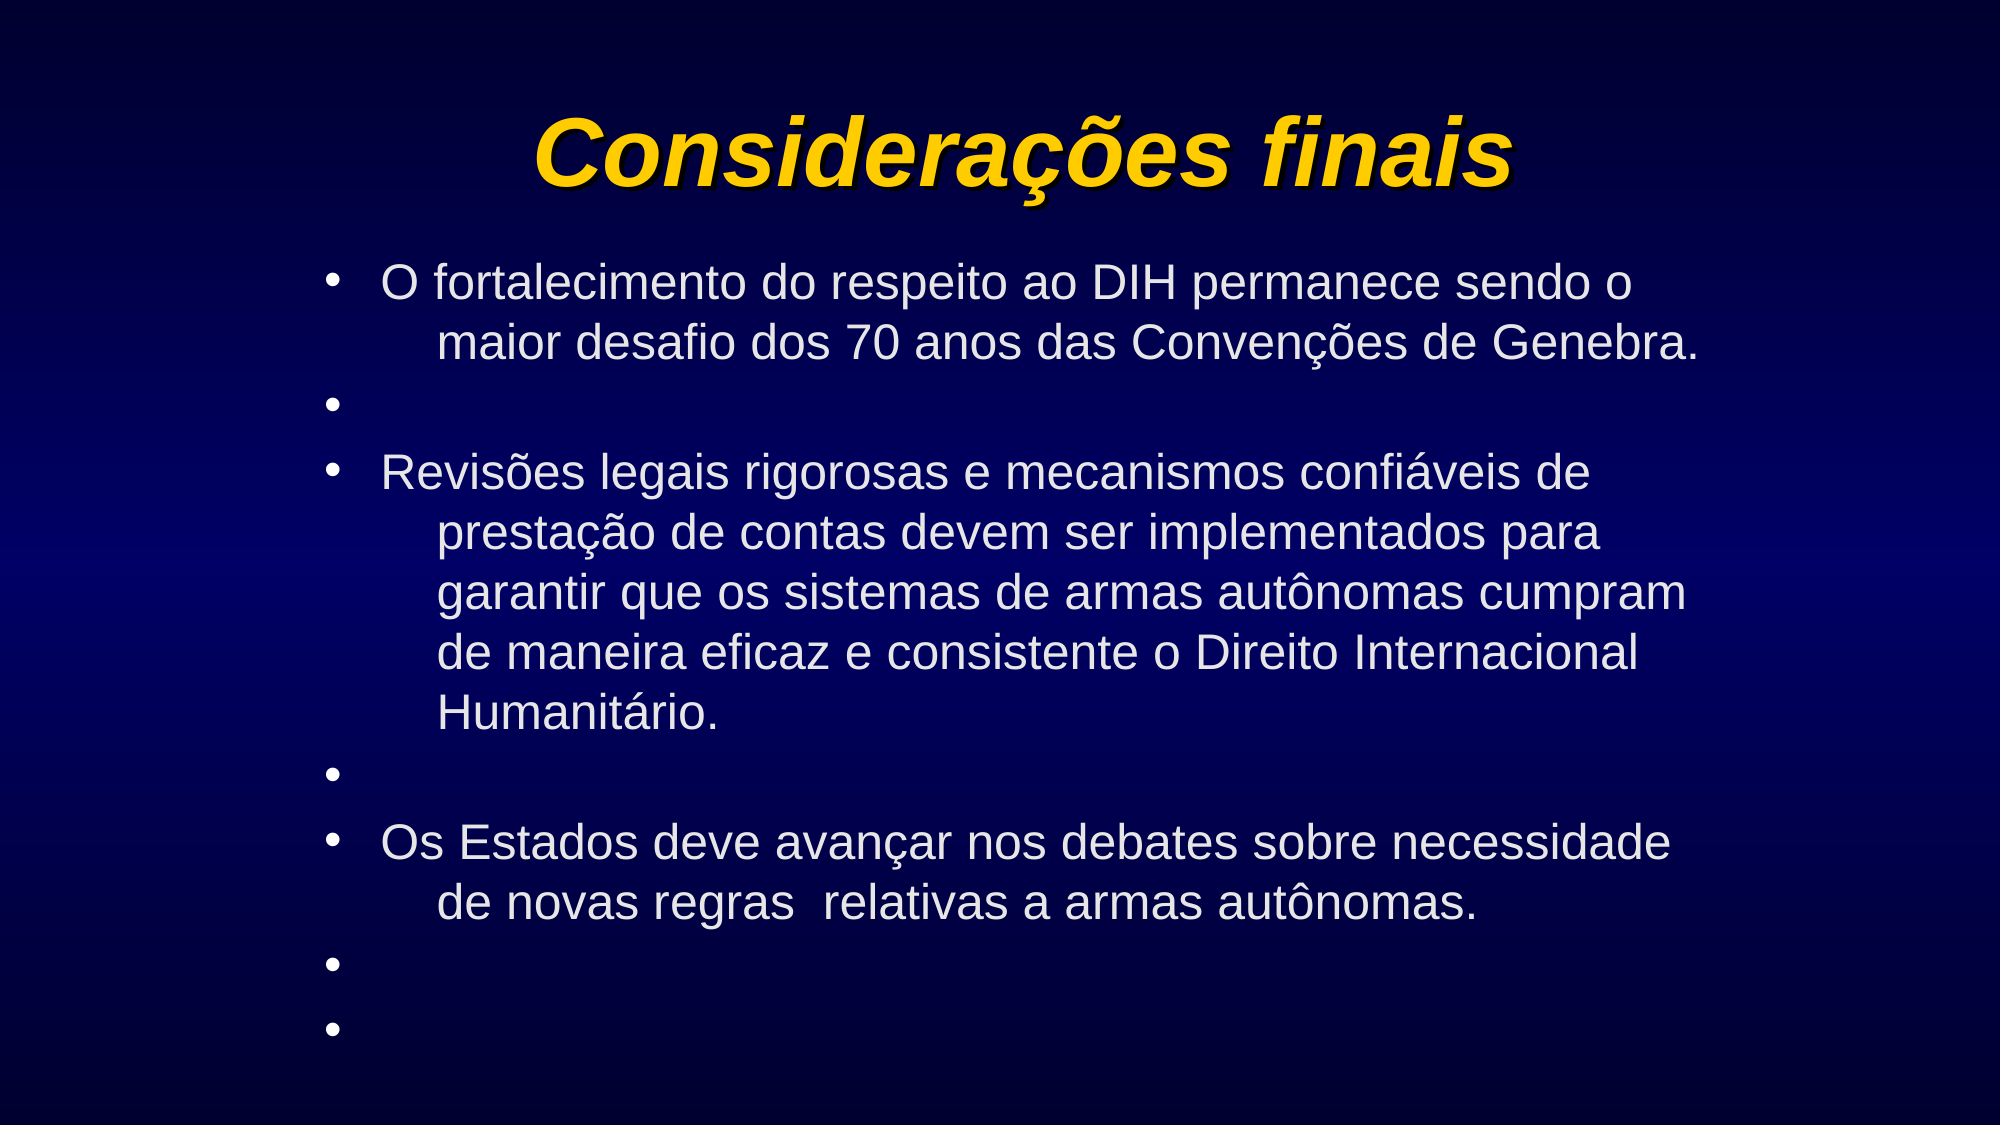

Considerações finais
O fortalecimento do respeito ao DIH permanece sendo o maior desafio dos 70 anos das Convenções de Genebra.
Revisões legais rigorosas e mecanismos confiáveis ​​de prestação de contas devem ser implementados para garantir que os sistemas de armas autônomas cumpram de maneira eficaz e consistente o Direito Internacional Humanitário.
Os Estados deve avançar nos debates sobre necessidade de novas regras relativas a armas autônomas.